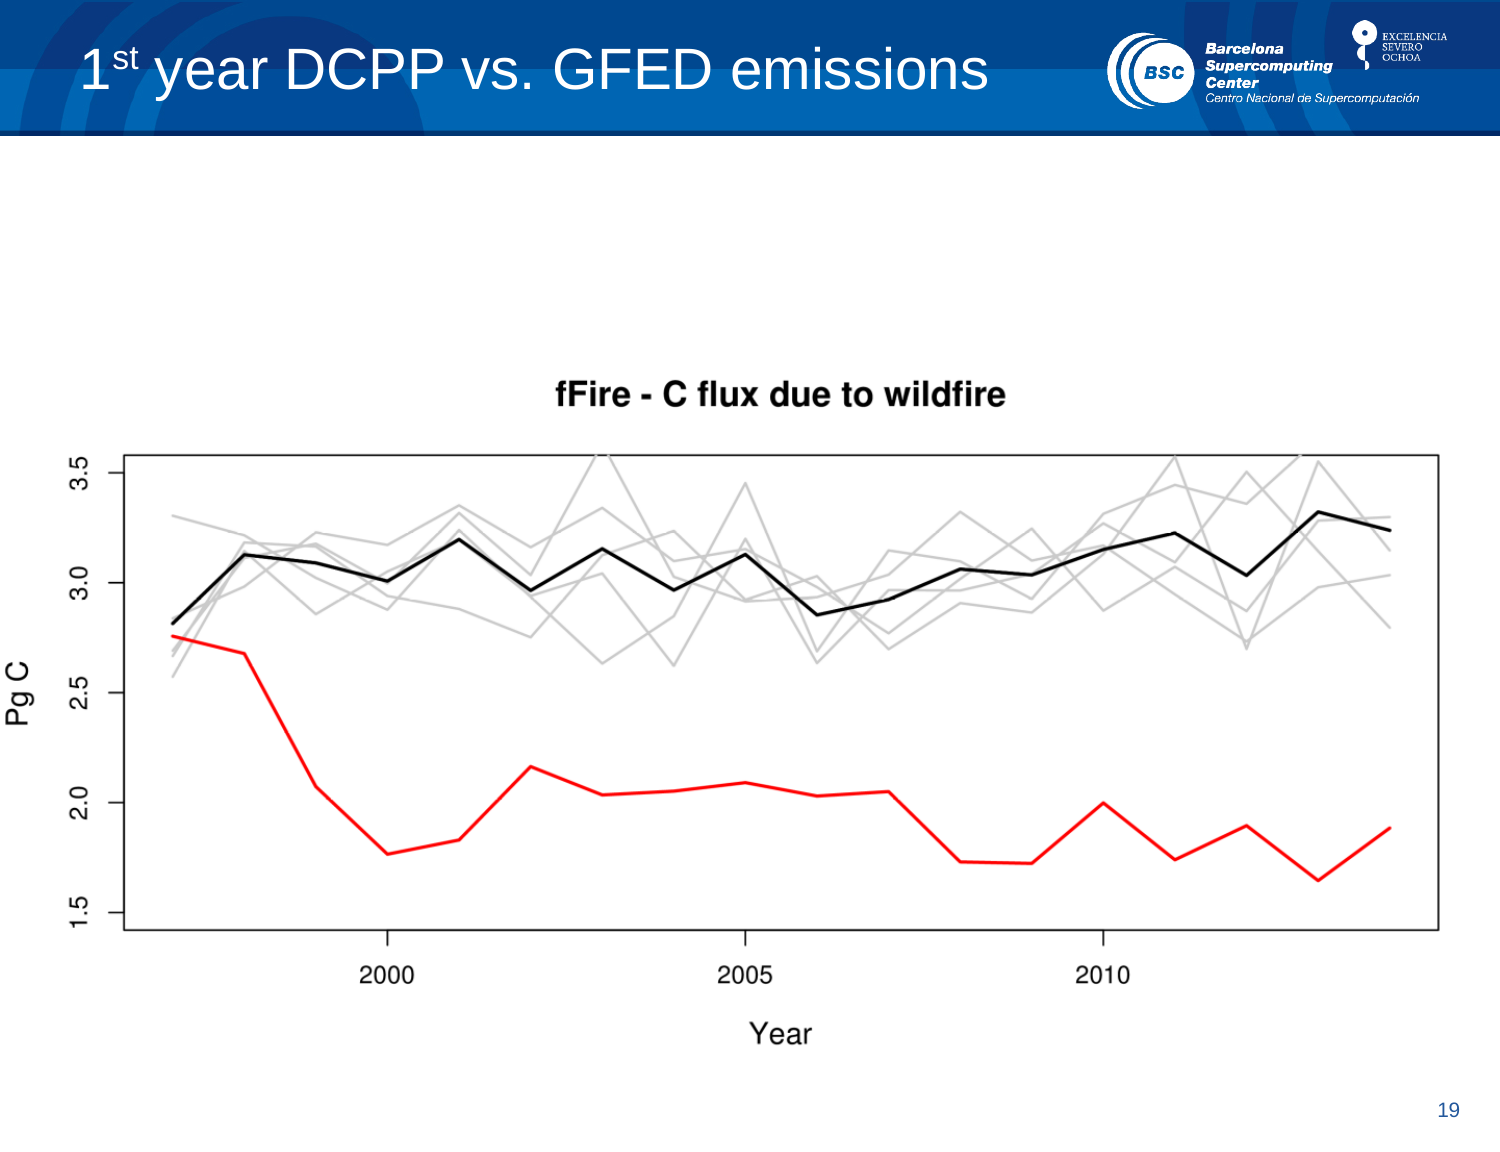

# 1st year DCPP vs. GFED emissions